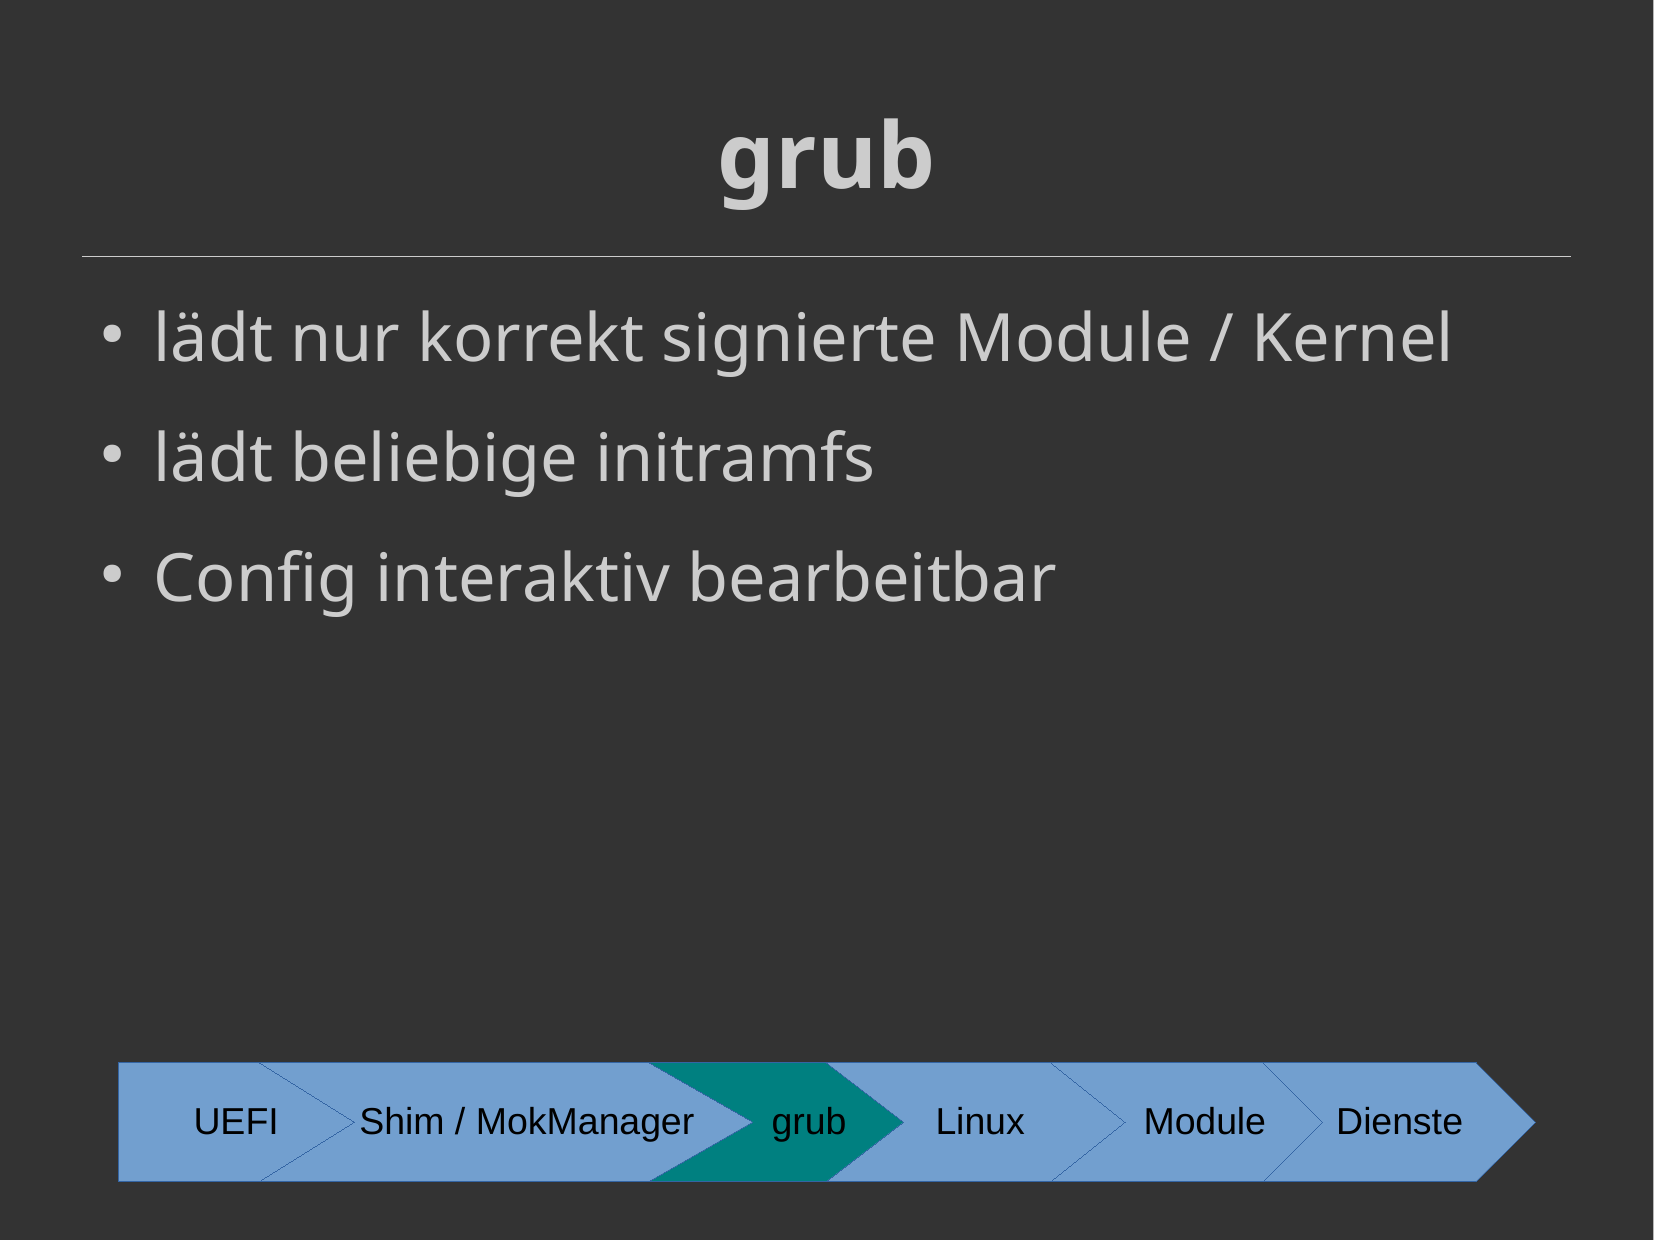

# grub
lädt nur korrekt signierte Module / Kernel
lädt beliebige initramfs
Config interaktiv bearbeitbar
UEFI
Shim / MokManager
grub
Linux
Module
Dienste